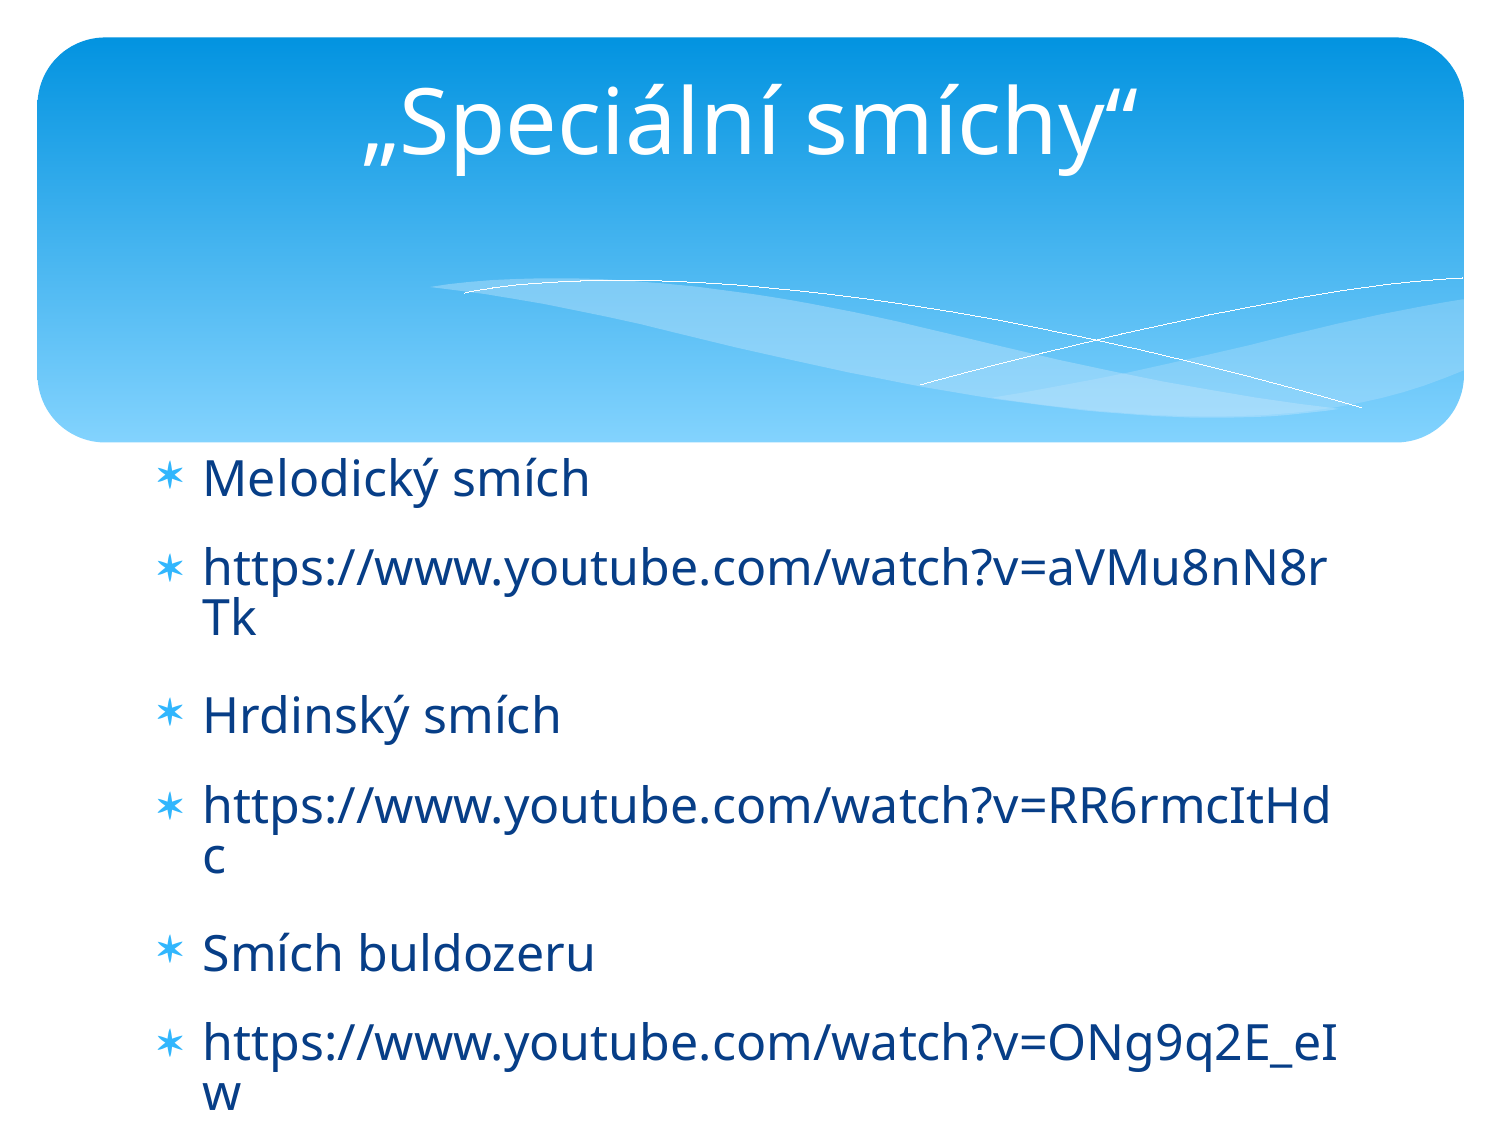

„Speciální smíchy“
# Melodický smích
https://www.youtube.com/watch?v=aVMu8nN8rTk
Hrdinský smích
https://www.youtube.com/watch?v=RR6rmcItHdc
Smích buldozeru
https://www.youtube.com/watch?v=ONg9q2E_eIw